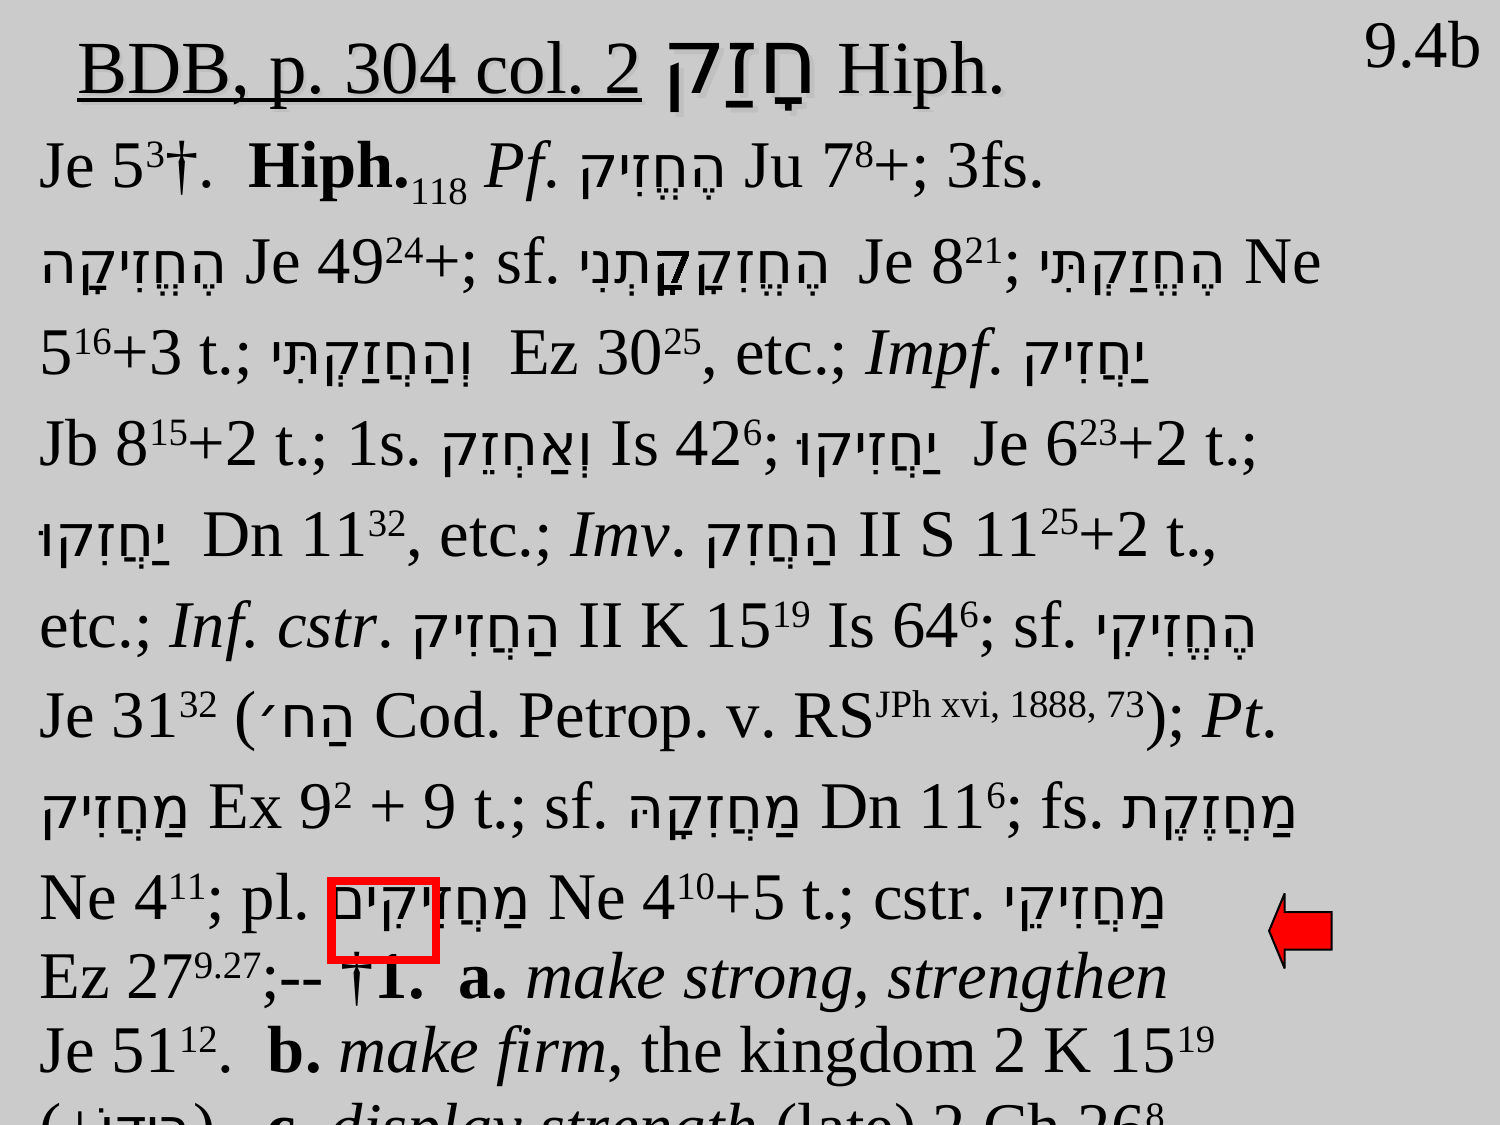

9.4b
# BDB, p. 304 col. 2 חָזַק Hiph.
Je 53†. Hiph.118 Pf. הֶחֱזִיק Ju 78+; 3fs.
הֶחֱזִיקָה Je 4924+; sf. הֶחֱזִקָ֑תְנִי Je 821; הֶחֱזַקְתִּי Ne
516+3 t.; וְהַחֲזַקְתִּי Ez 3025, etc.; Impf. יַחֲזִיק
Jb 815+2 t.; 1s. וְאַחְזֵק Is 426; יַחֲזִיקוּ Je 623+2 t.;
יַחֲזִקוּ Dn 1132, etc.; Imv. הַחֲזִק II S 1125+2 t.,
etc.; Inf. cstr. הַחֲזִיק II K 1519 Is 646; sf. הֶחֱזִיקִי
Je 3132 (הַח׳ Cod. Petrop. v. RSJPh xvi, 1888, 73); Pt.
מַחֲזִיק Ex 92 + 9 t.; sf. מַחֲזִקָהּ Dn 116; fs. מַחֲזֶקֶת
Ne 411; pl. מַחֲזִיקִים Ne 410+5 t.; cstr. מַחֲזִיקֵי
Ez 279.27;-- †1. a. make strong, strengthen
Je 5112. b. make firm, the kingdom 2 K 1519
(+בְּיָדוֹ). c. display strength (late) 2 Ch 268